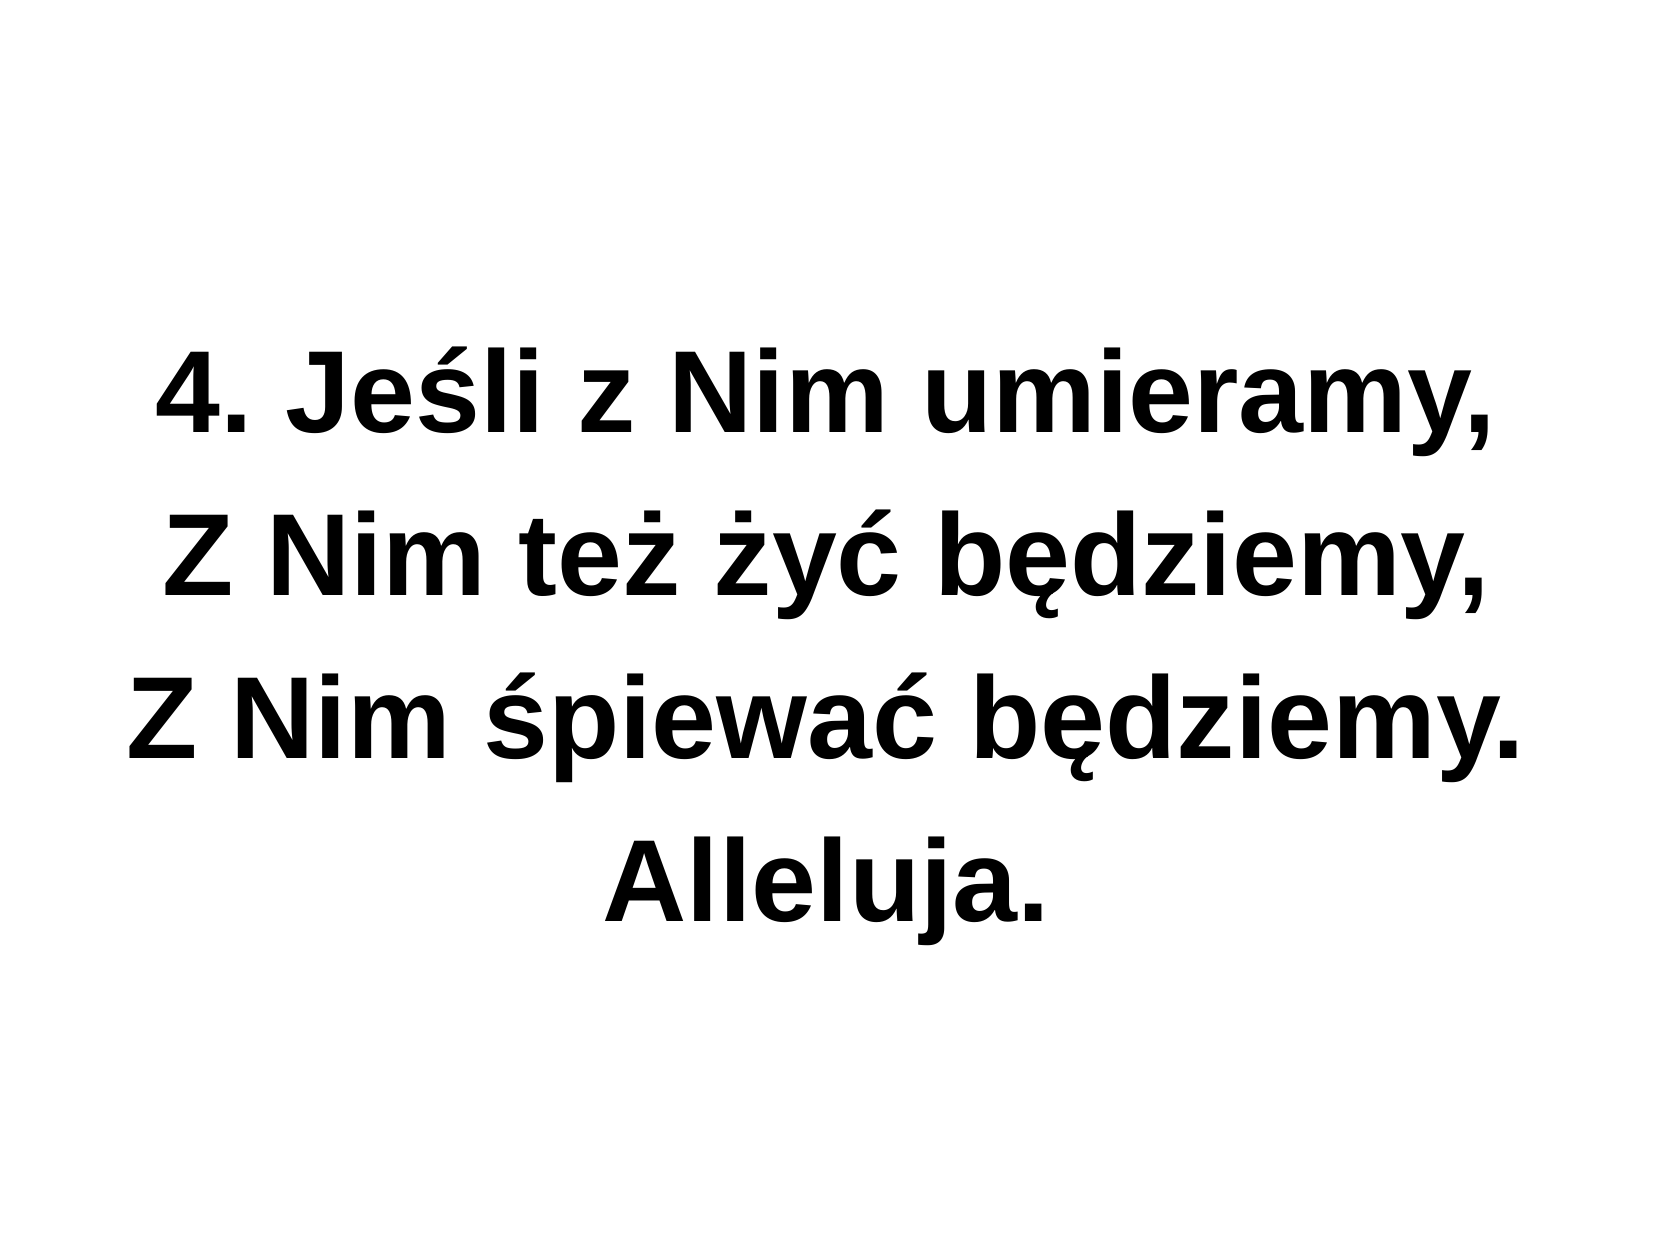

# 4. Jeśli z Nim umieramy,
Z Nim też żyć będziemy,
Z Nim śpiewać będziemy. Alleluja.